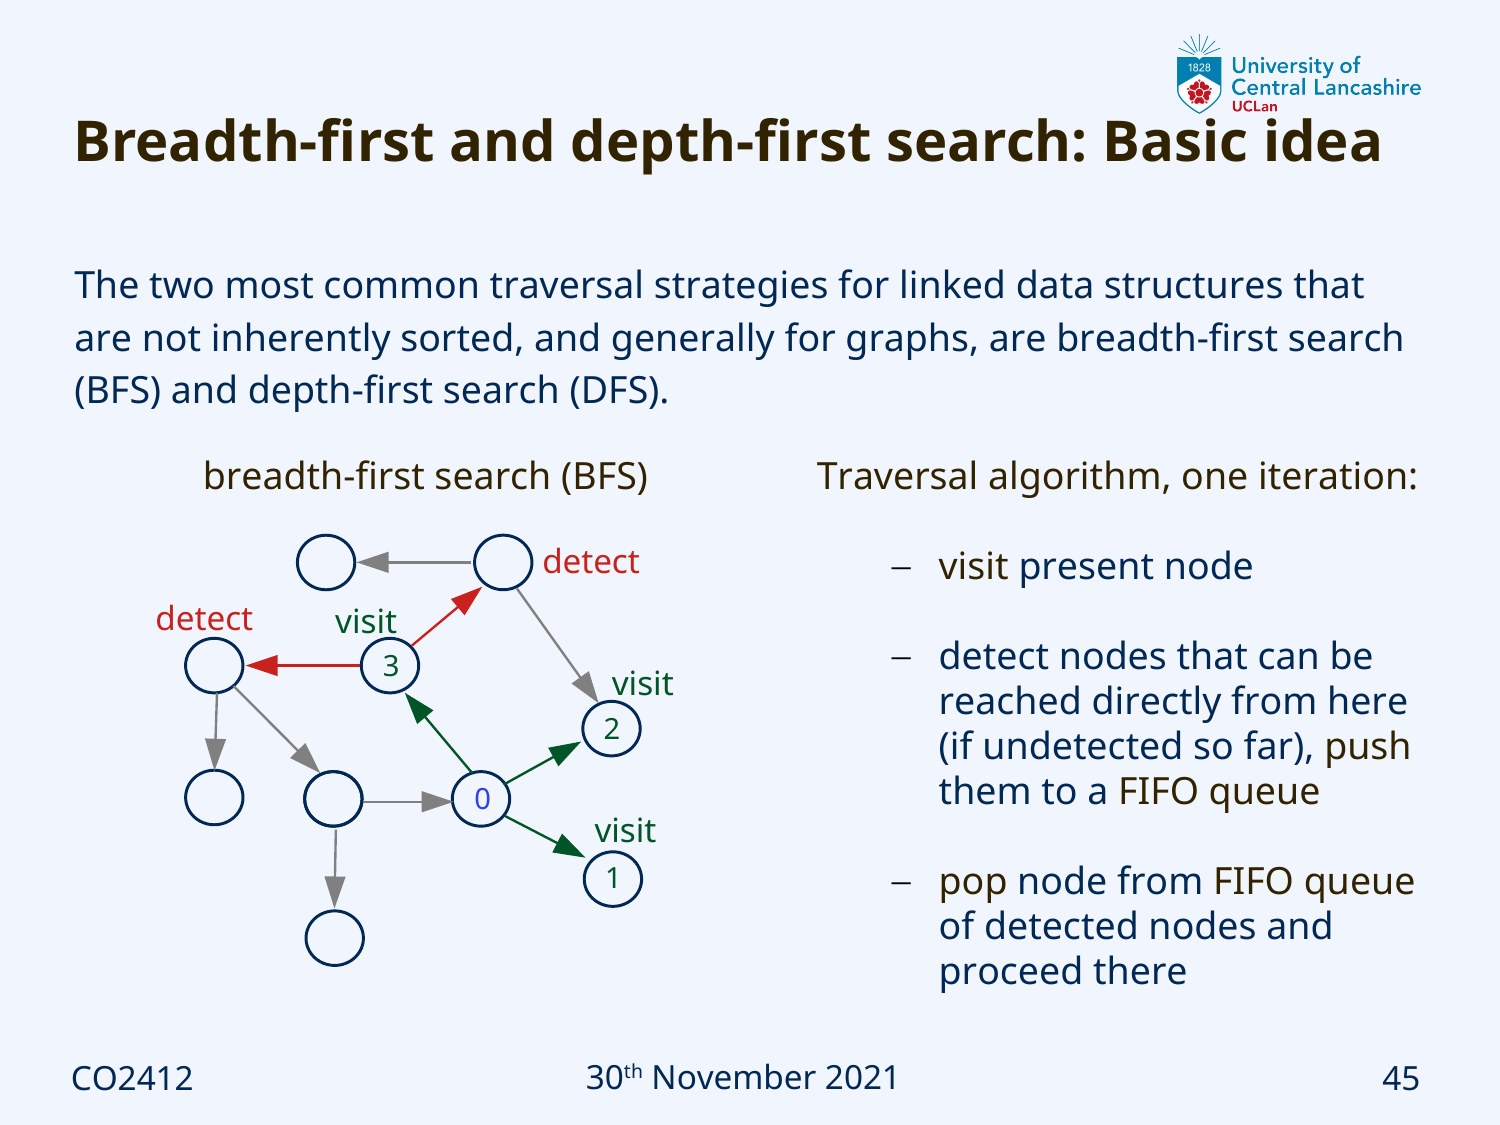

# Breadth-first and depth-first search: Basic idea
The two most common traversal strategies for linked data structures that are not inherently sorted, and generally for graphs, are breadth-first search (BFS) and depth-first search (DFS).
Traversal algorithm, one iteration:
visit present node
detect nodes that can be reached directly from here
(if undetected so far), push them to a FIFO queue
pop node from FIFO queue of detected nodes and proceed there
breadth-first search (BFS)
detect
detect
visit
3
visit
2
0
visit
1